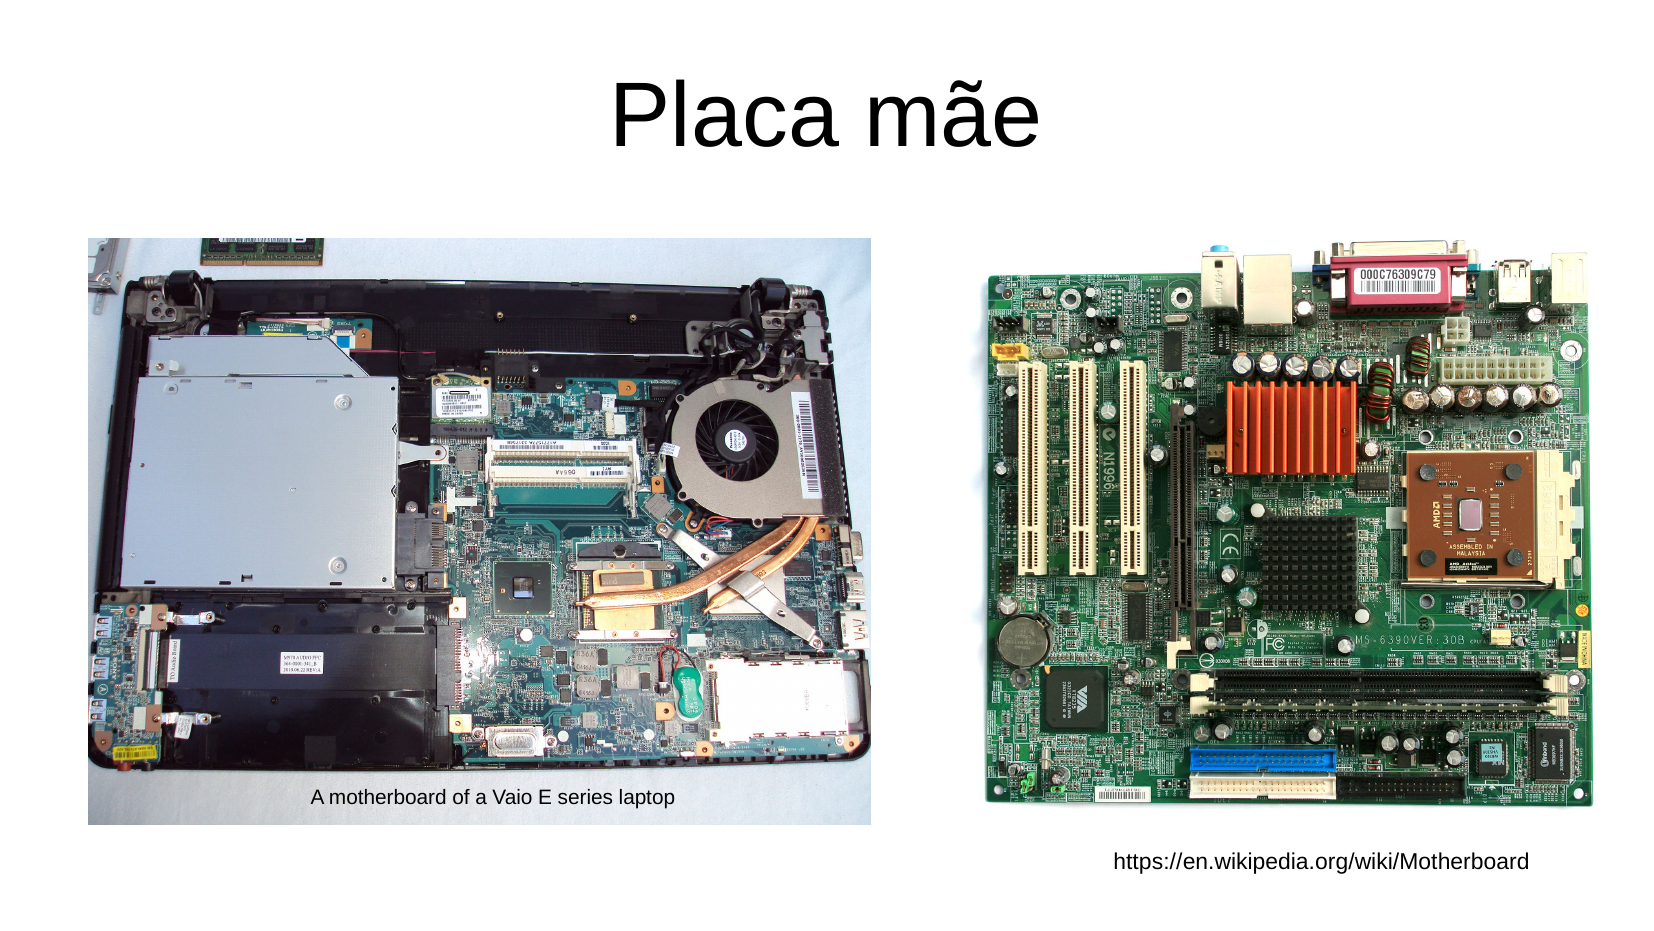

# Placa mãe
A motherboard of a Vaio E series laptop
https://en.wikipedia.org/wiki/Motherboard